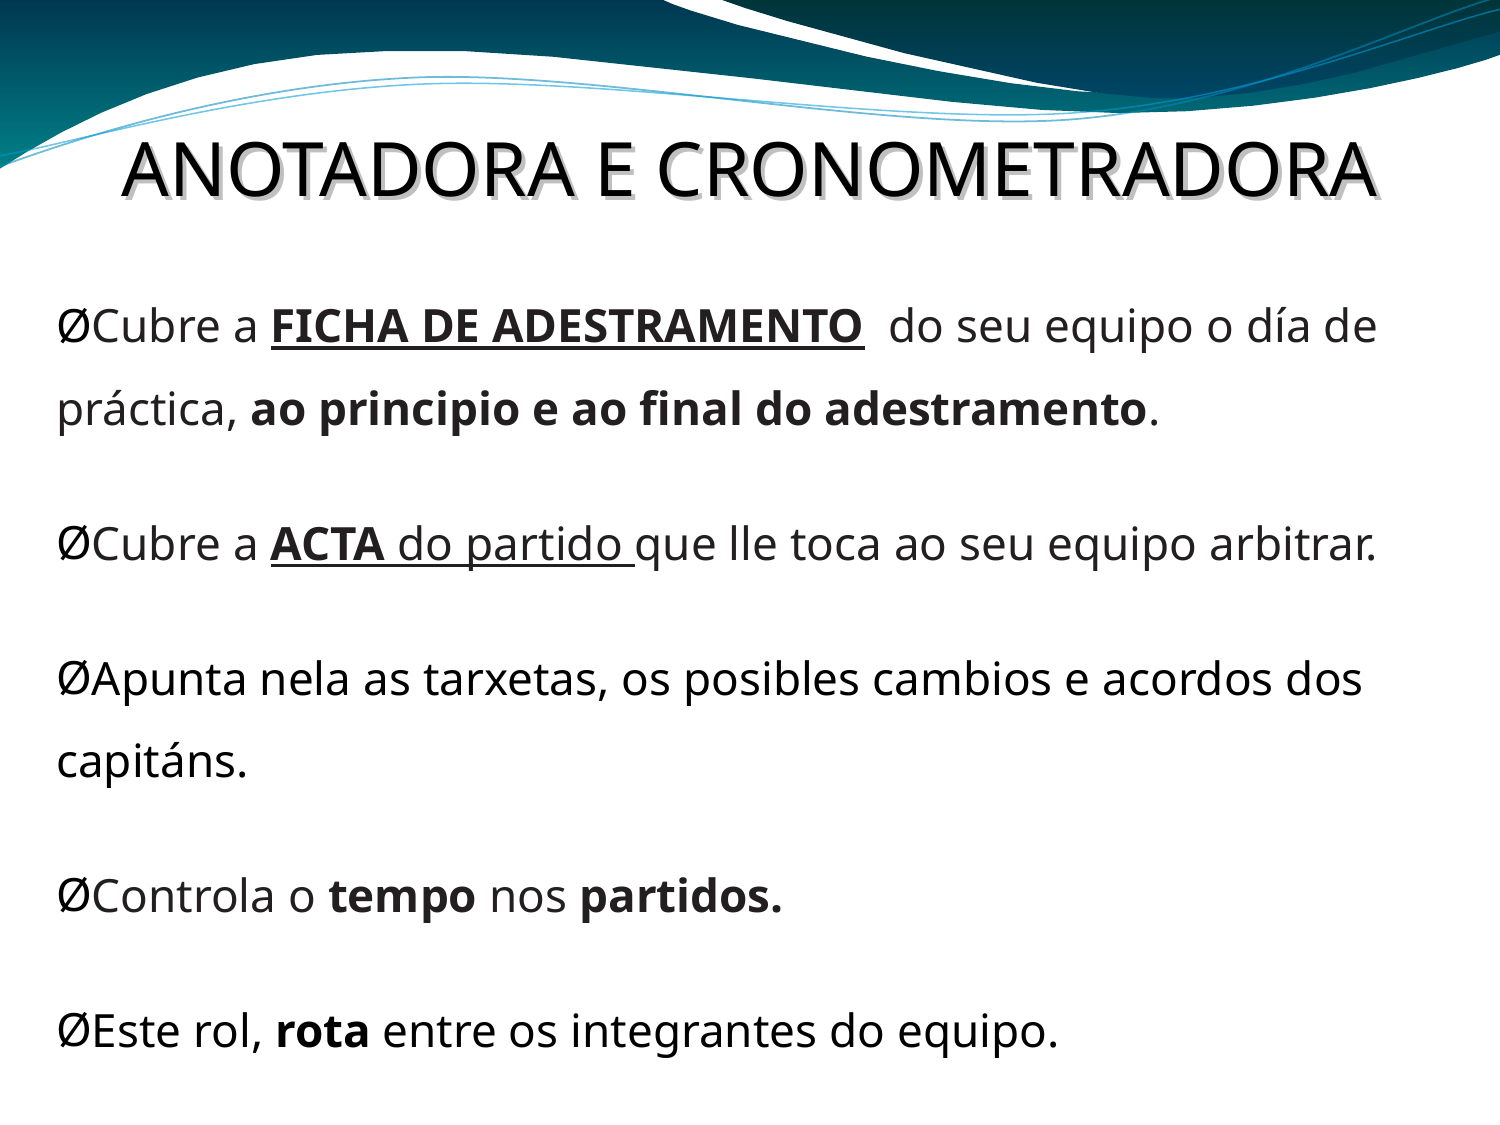

ANOTADORA E CRONOMETRADORA
Cubre a FICHA DE ADESTRAMENTO do seu equipo o día de práctica, ao principio e ao final do adestramento.
Cubre a ACTA do partido que lle toca ao seu equipo arbitrar.
Apunta nela as tarxetas, os posibles cambios e acordos dos capitáns.
Controla o tempo nos partidos.
Este rol, rota entre os integrantes do equipo.